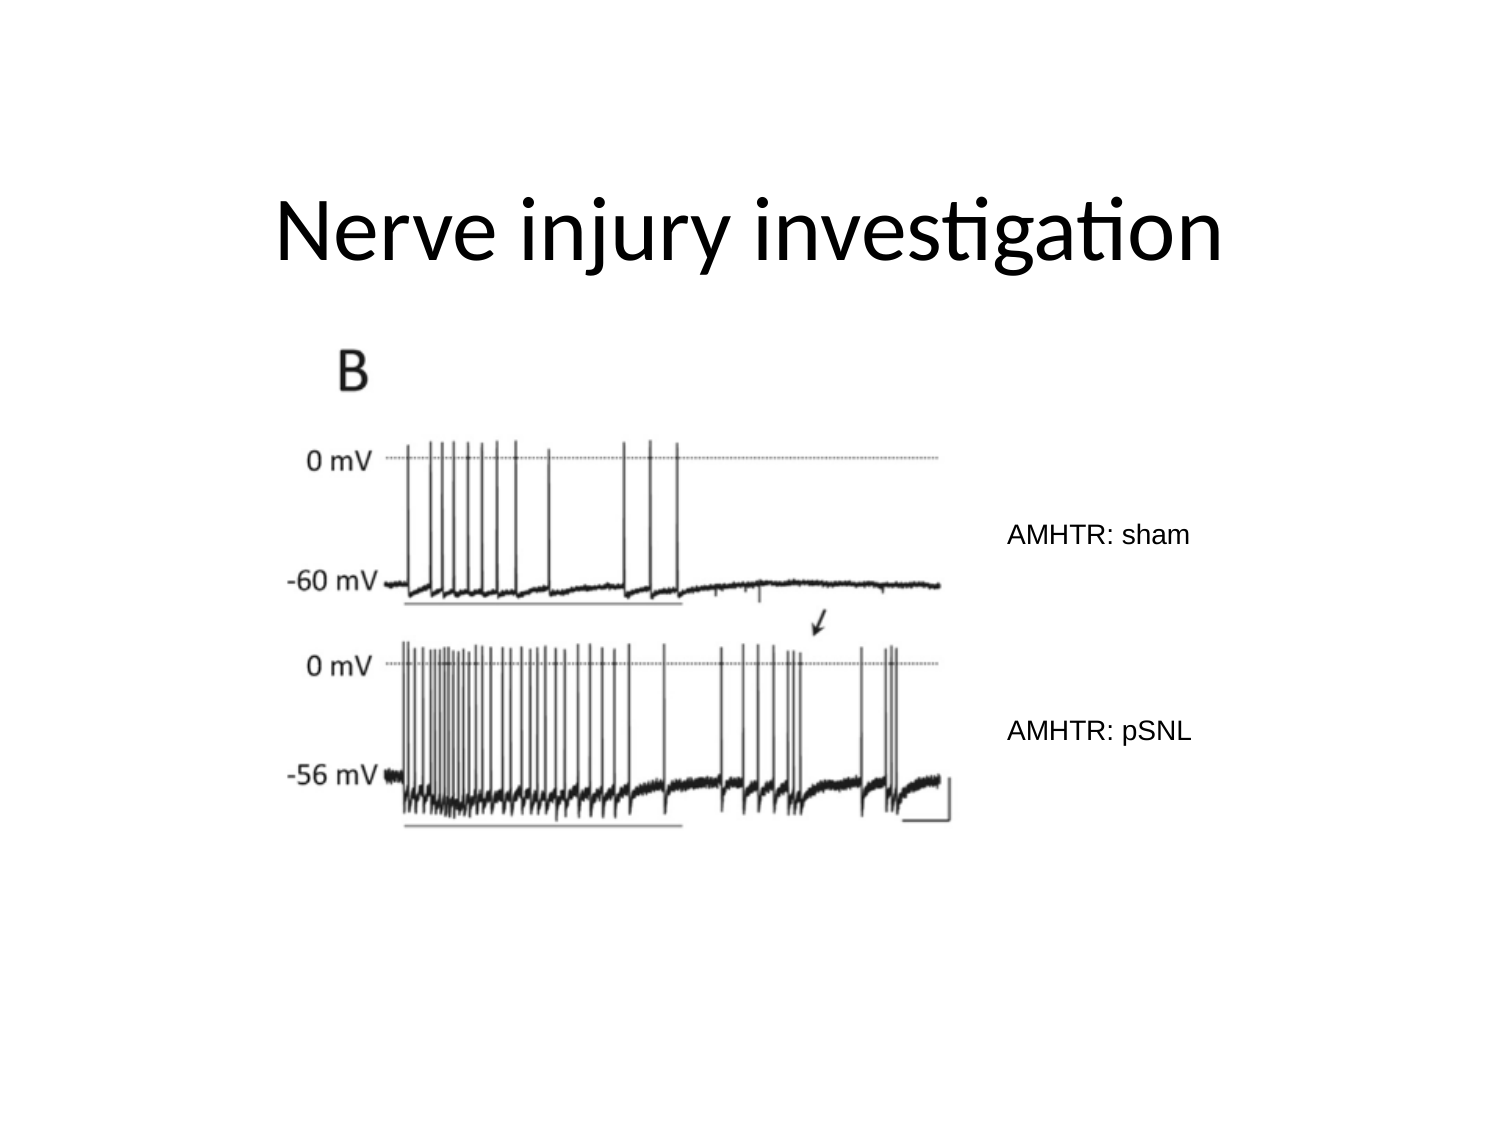

# Nerve injury investigation
AMHTR: sham
AMHTR: pSNL